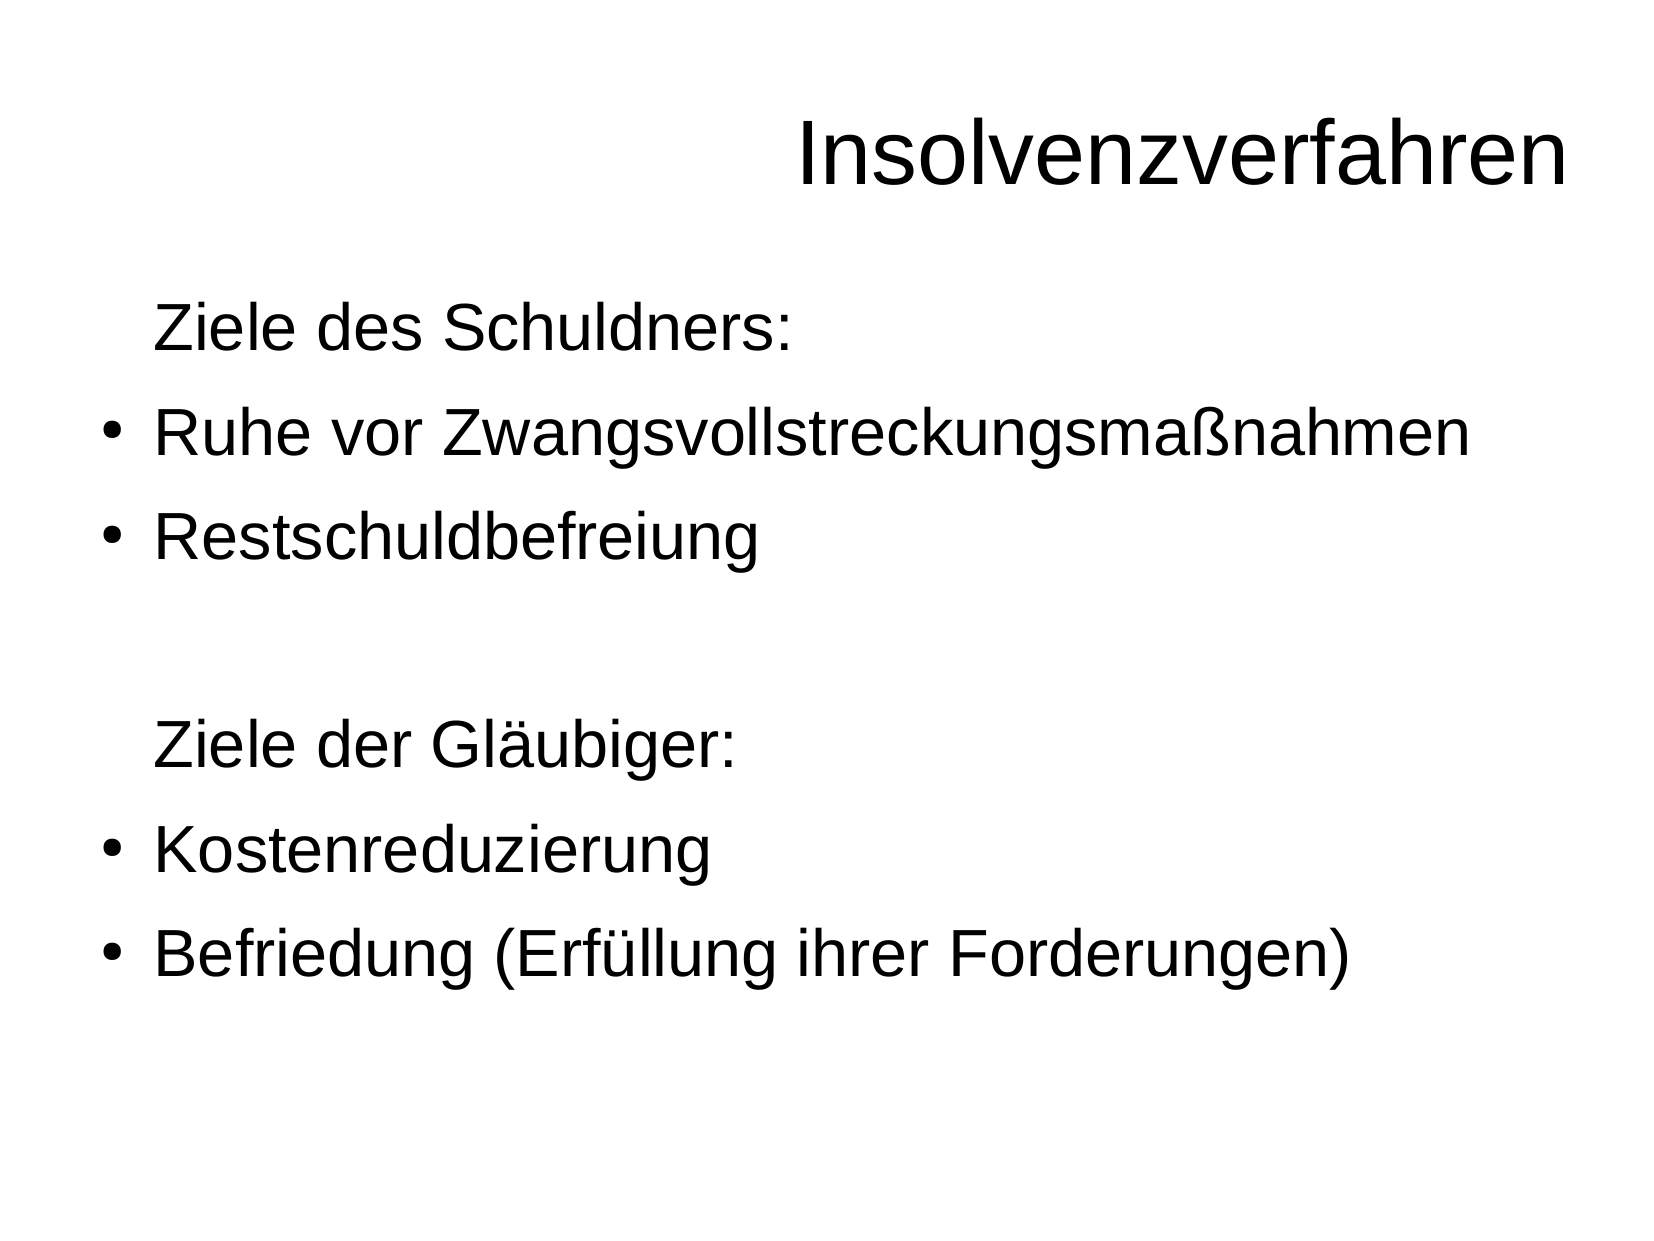

# Insolvenzverfahren
Ziele des Schuldners:
Ruhe vor Zwangsvollstreckungsmaßnahmen
Restschuldbefreiung
Ziele der Gläubiger:
Kostenreduzierung
Befriedung (Erfüllung ihrer Forderungen)